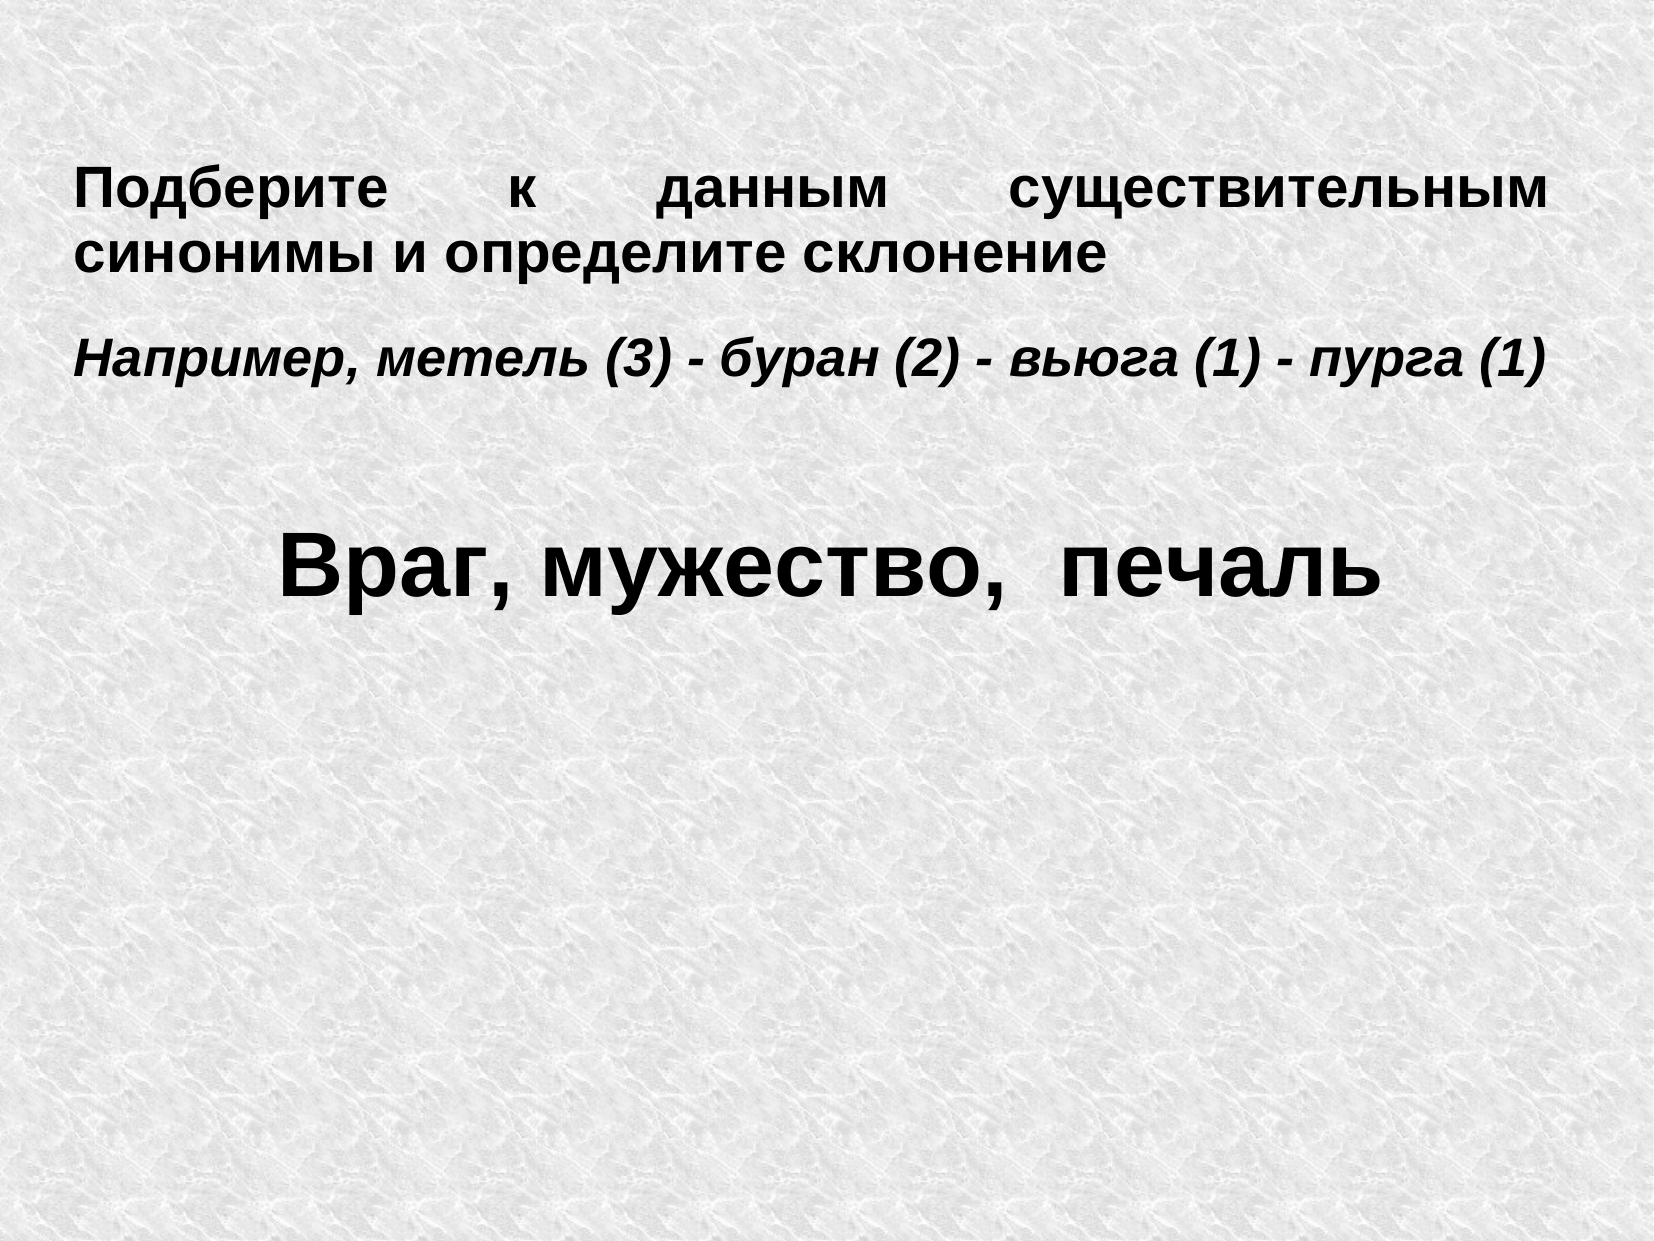

Подберите к данным существительным синонимы и определите склонение
Например, метель (3) - буран (2) - вьюга (1) - пурга (1)
 Враг, мужество, печаль